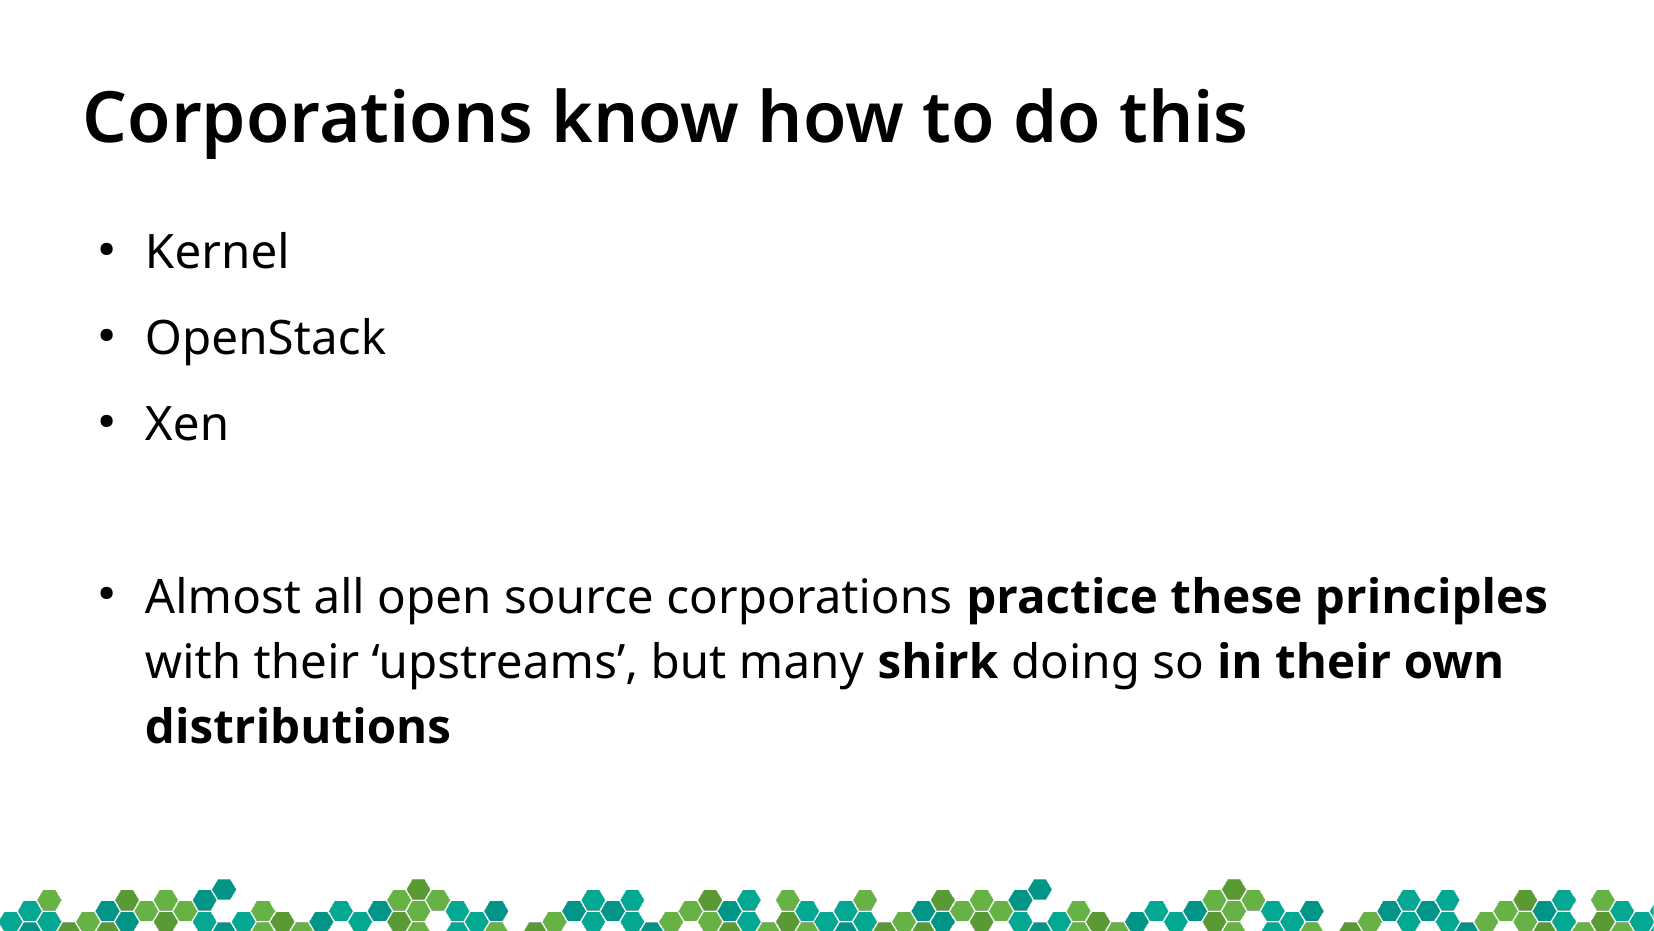

# Corporations know how to do this
Kernel
OpenStack
Xen
Almost all open source corporations practice these principles with their ‘upstreams’, but many shirk doing so in their own distributions